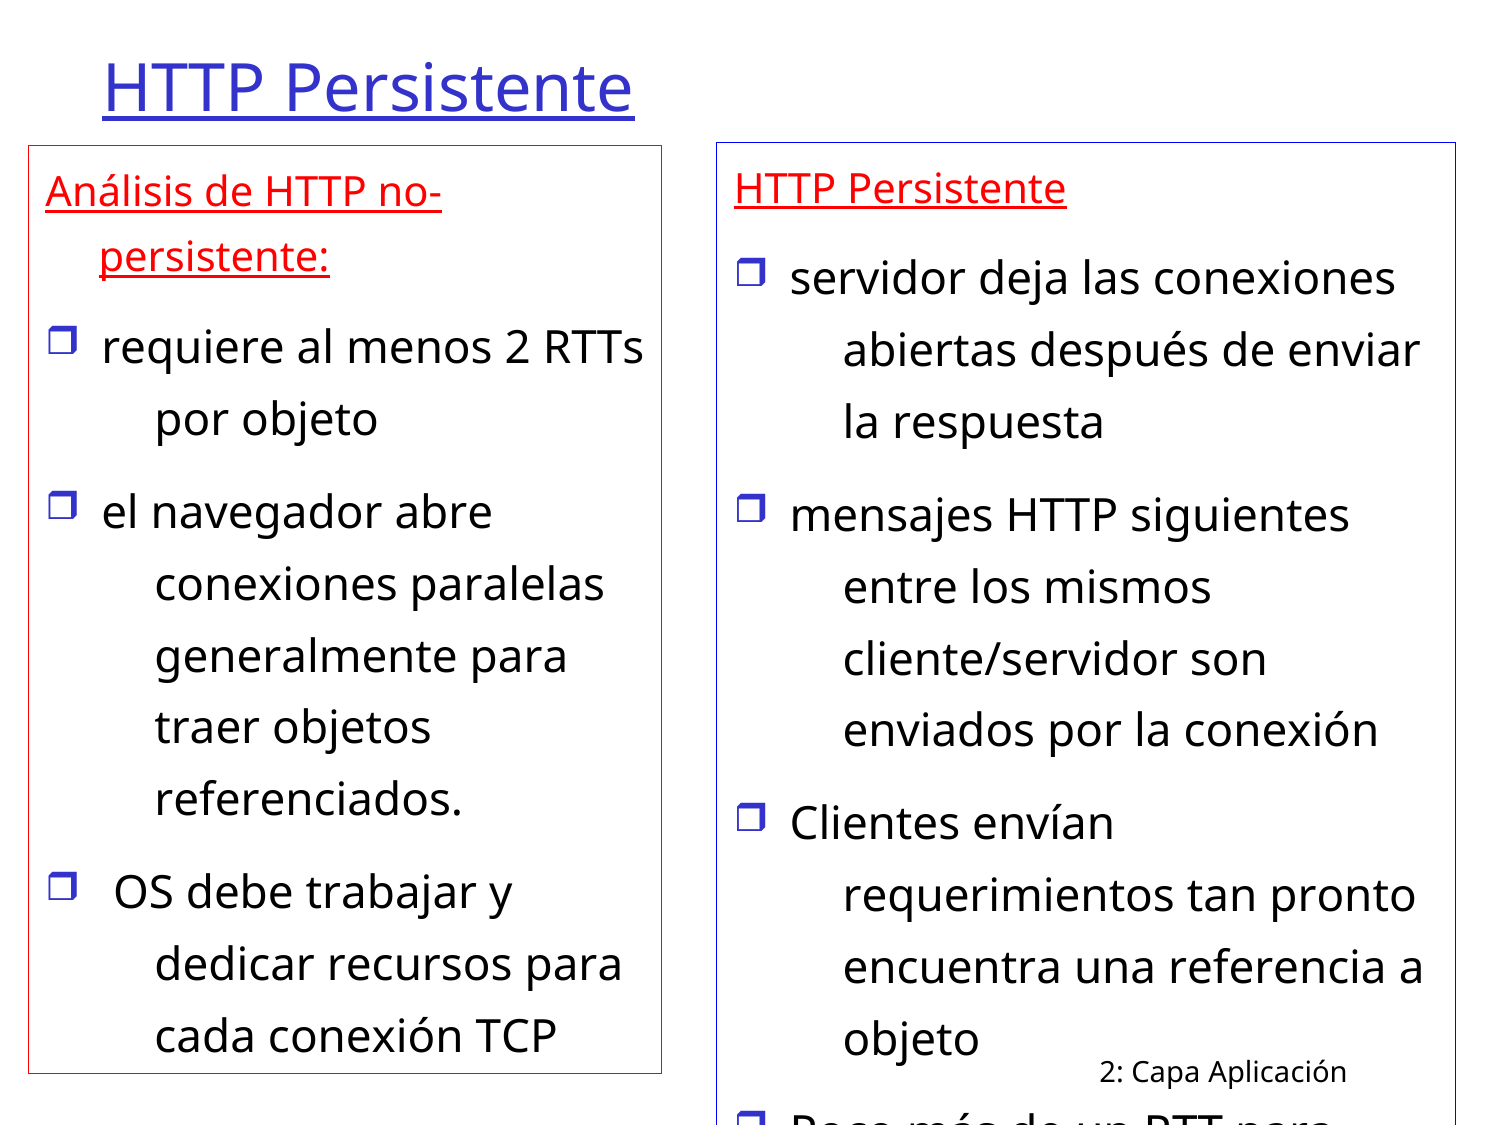

# HTTP Persistente
HTTP Persistente
servidor deja las conexiones abiertas después de enviar la respuesta
mensajes HTTP siguientes entre los mismos cliente/servidor son enviados por la conexión
Clientes envían requerimientos tan pronto encuentra una referencia a objeto
Poco más de un RTT para solicitar todos los objetos
Análisis de HTTP no-persistente:
requiere al menos 2 RTTs por objeto
el navegador abre conexiones paralelas generalmente para traer objetos referenciados.
 OS debe trabajar y dedicar recursos para cada conexión TCP